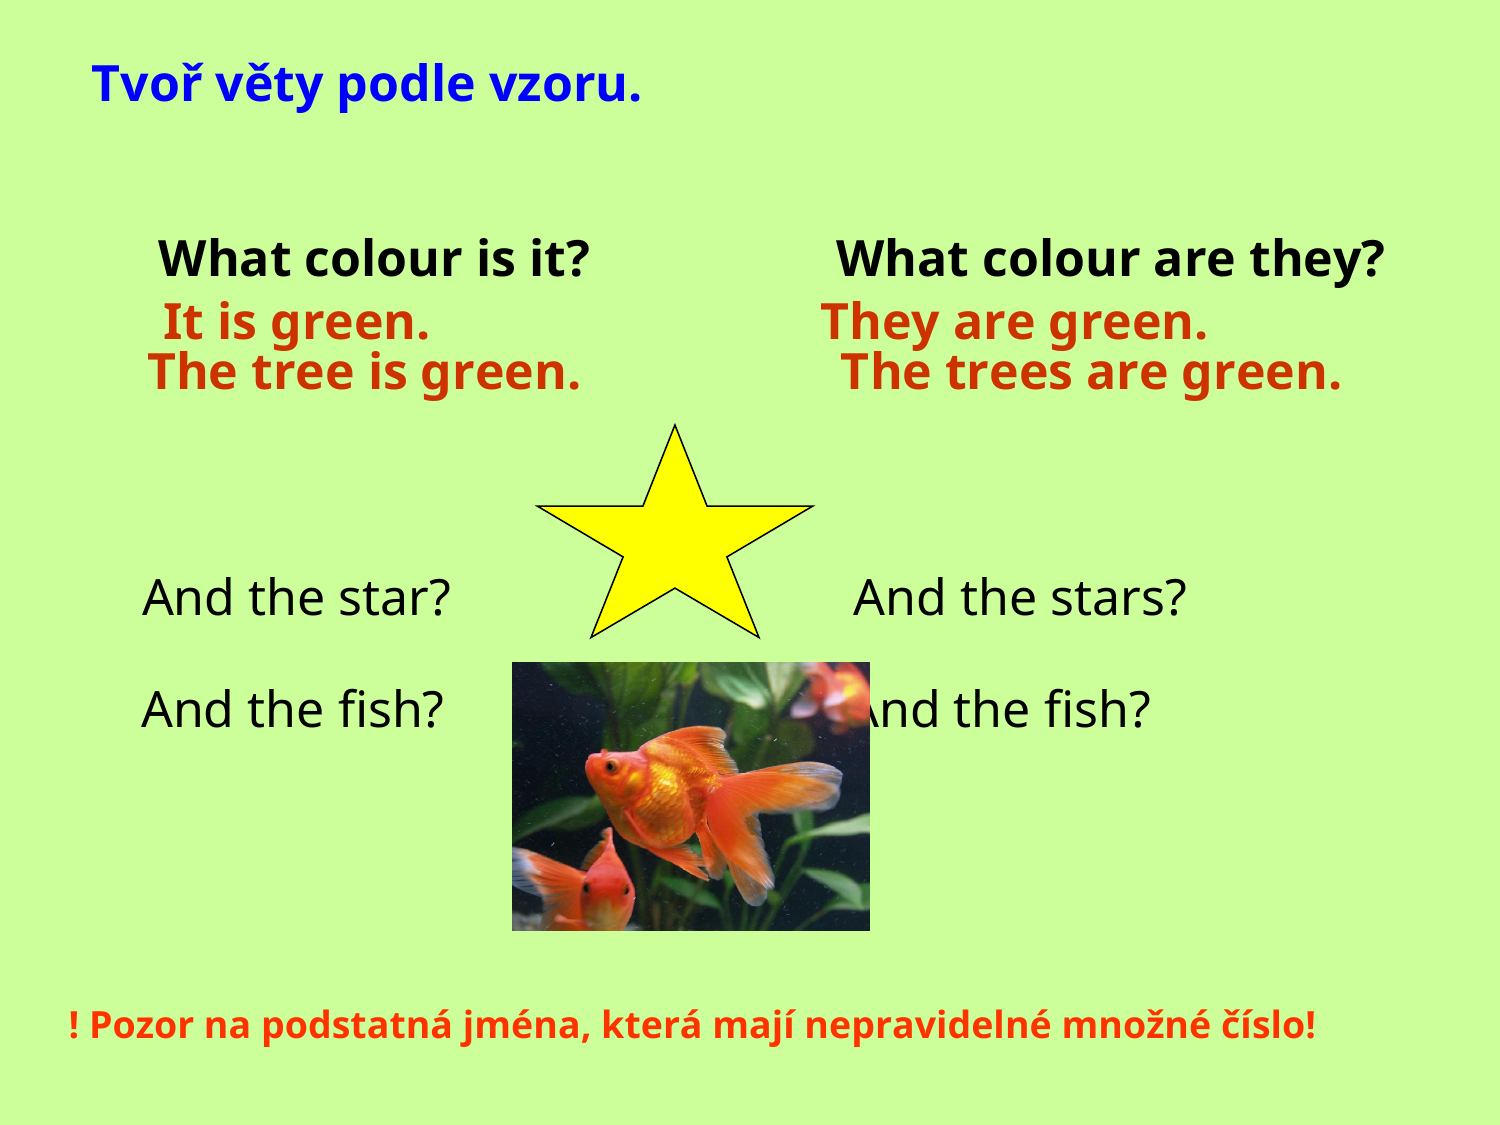

Tvoř věty podle vzoru.
 What colour is it? What colour are they?
 It is green. They are green.
The tree is green. The trees are green.
And the star? And the stars?
And the fish? And the fish?
! Pozor na podstatná jména, která mají nepravidelné množné číslo!